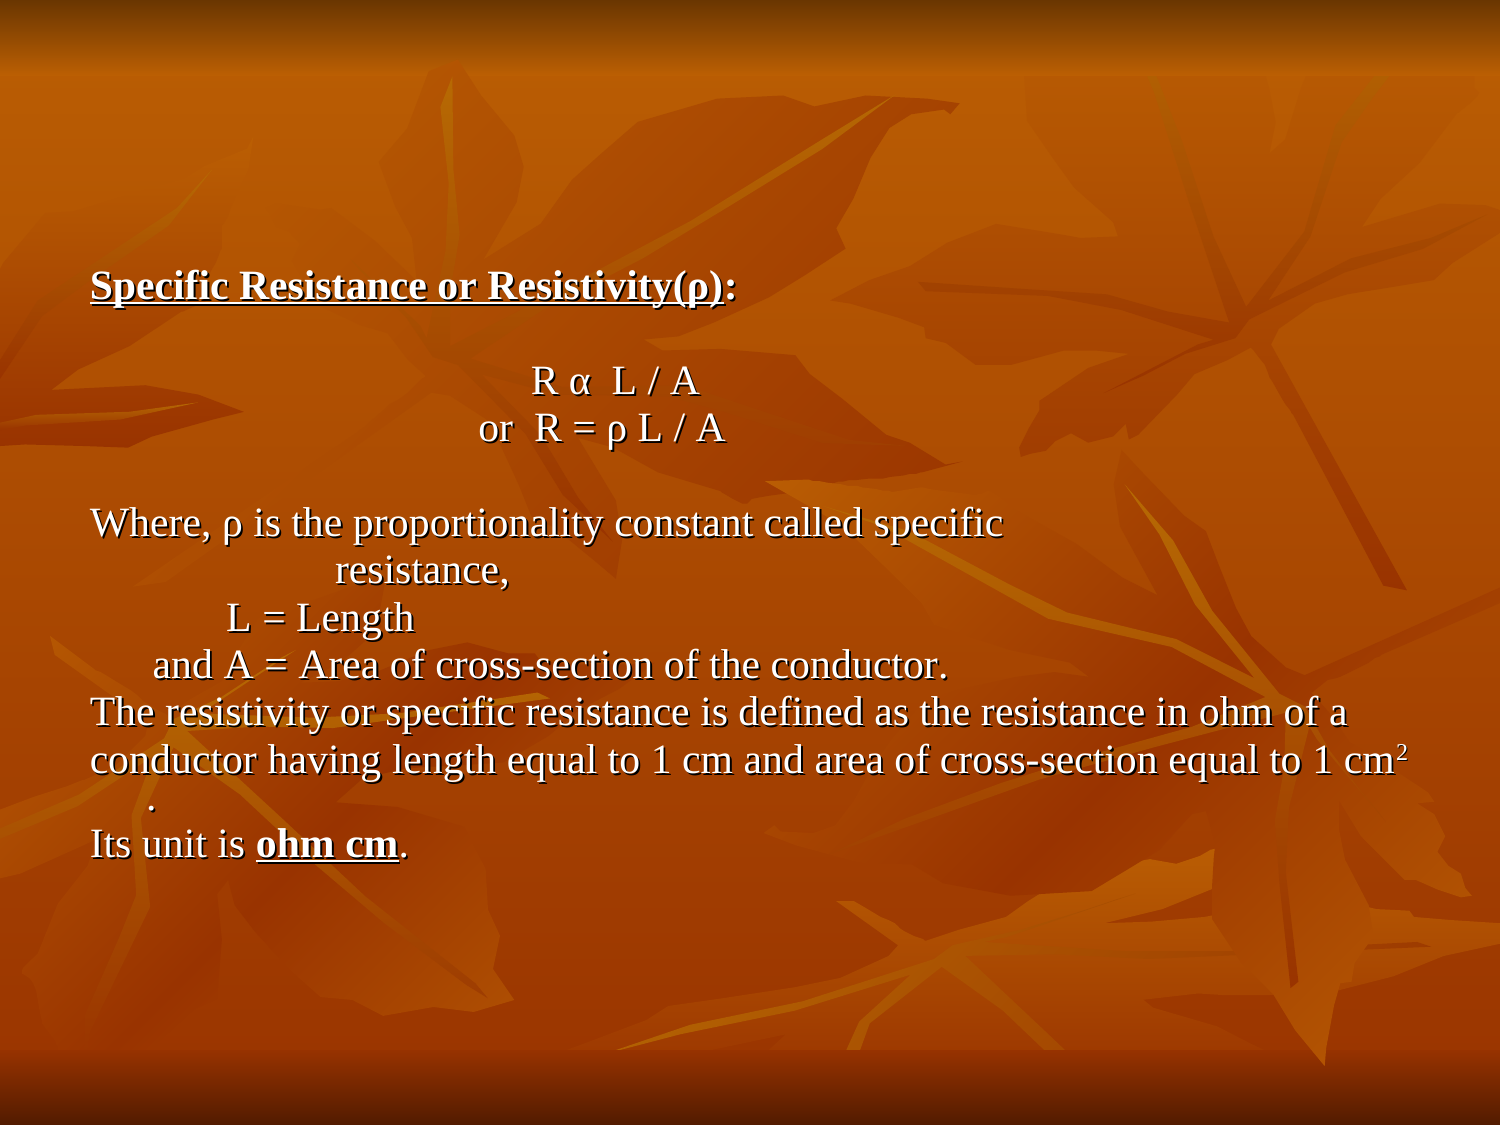

# Specific Resistance or Resistivity(ρ):
 R α L / A
 or R = ρ L / A
Where, ρ is the proportionality constant called specific
 resistance,
 L = Length
 and A = Area of cross-section of the conductor.
The resistivity or specific resistance is defined as the resistance in ohm of a
conductor having length equal to 1 cm and area of cross-section equal to 1 cm2 .
Its unit is ohm cm.